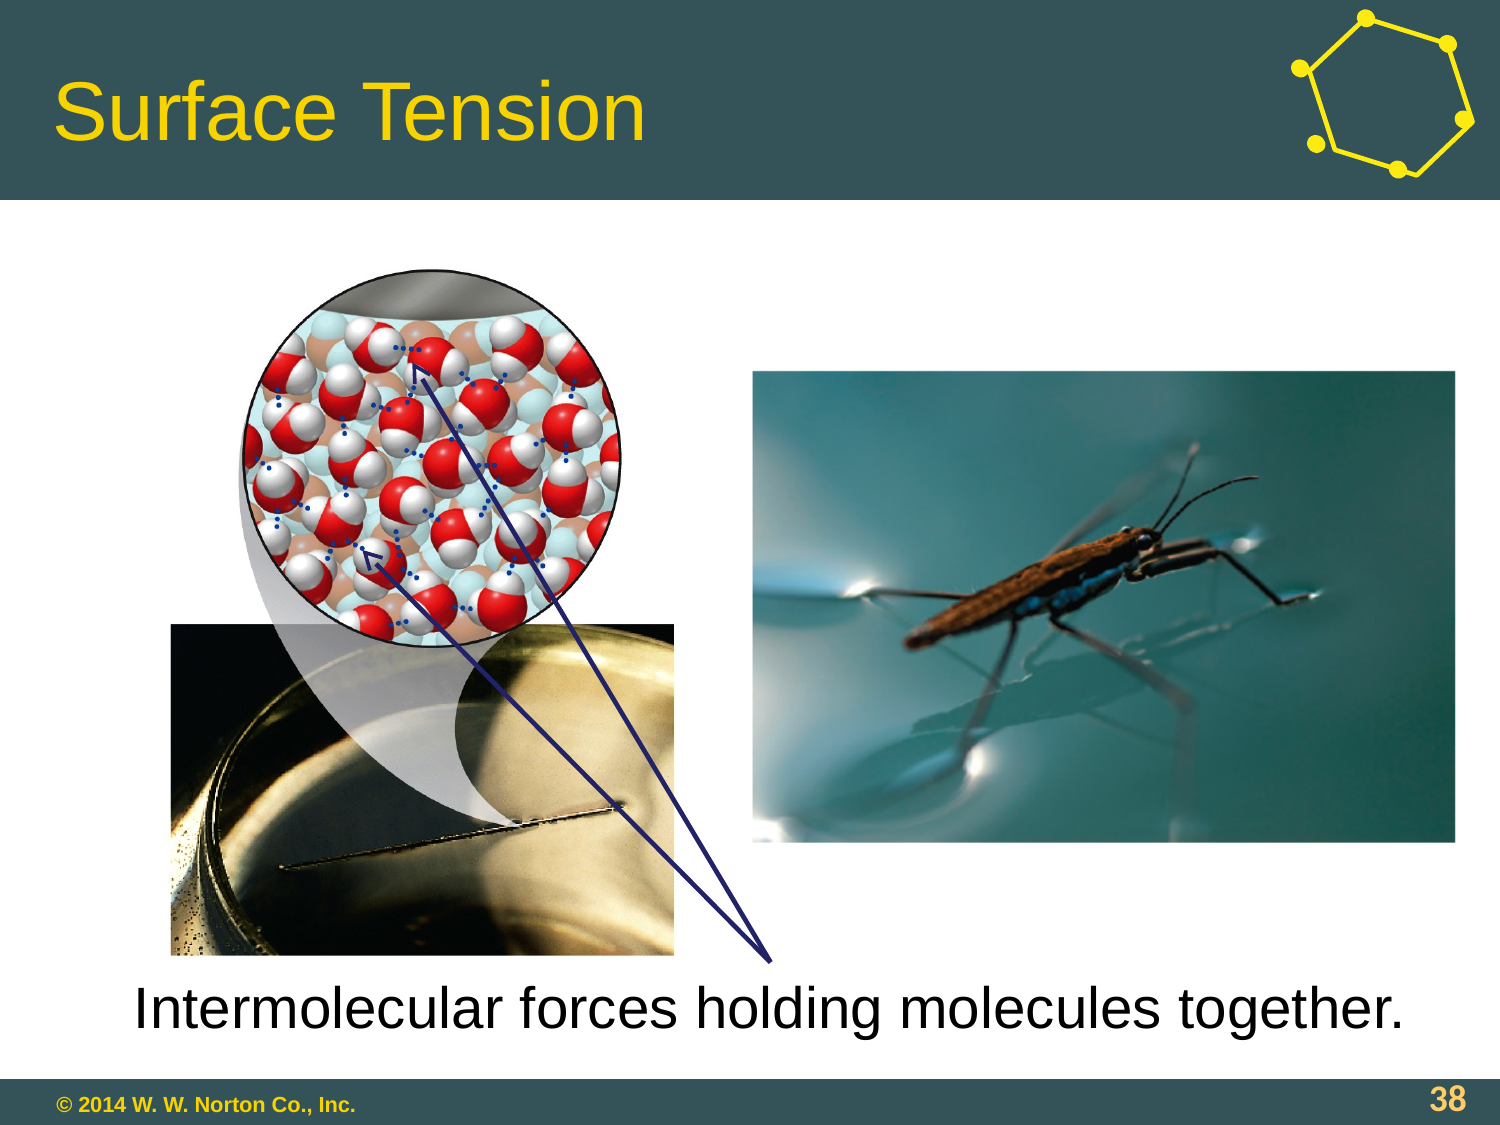

# Surface Tension
Intermolecular forces holding molecules together.